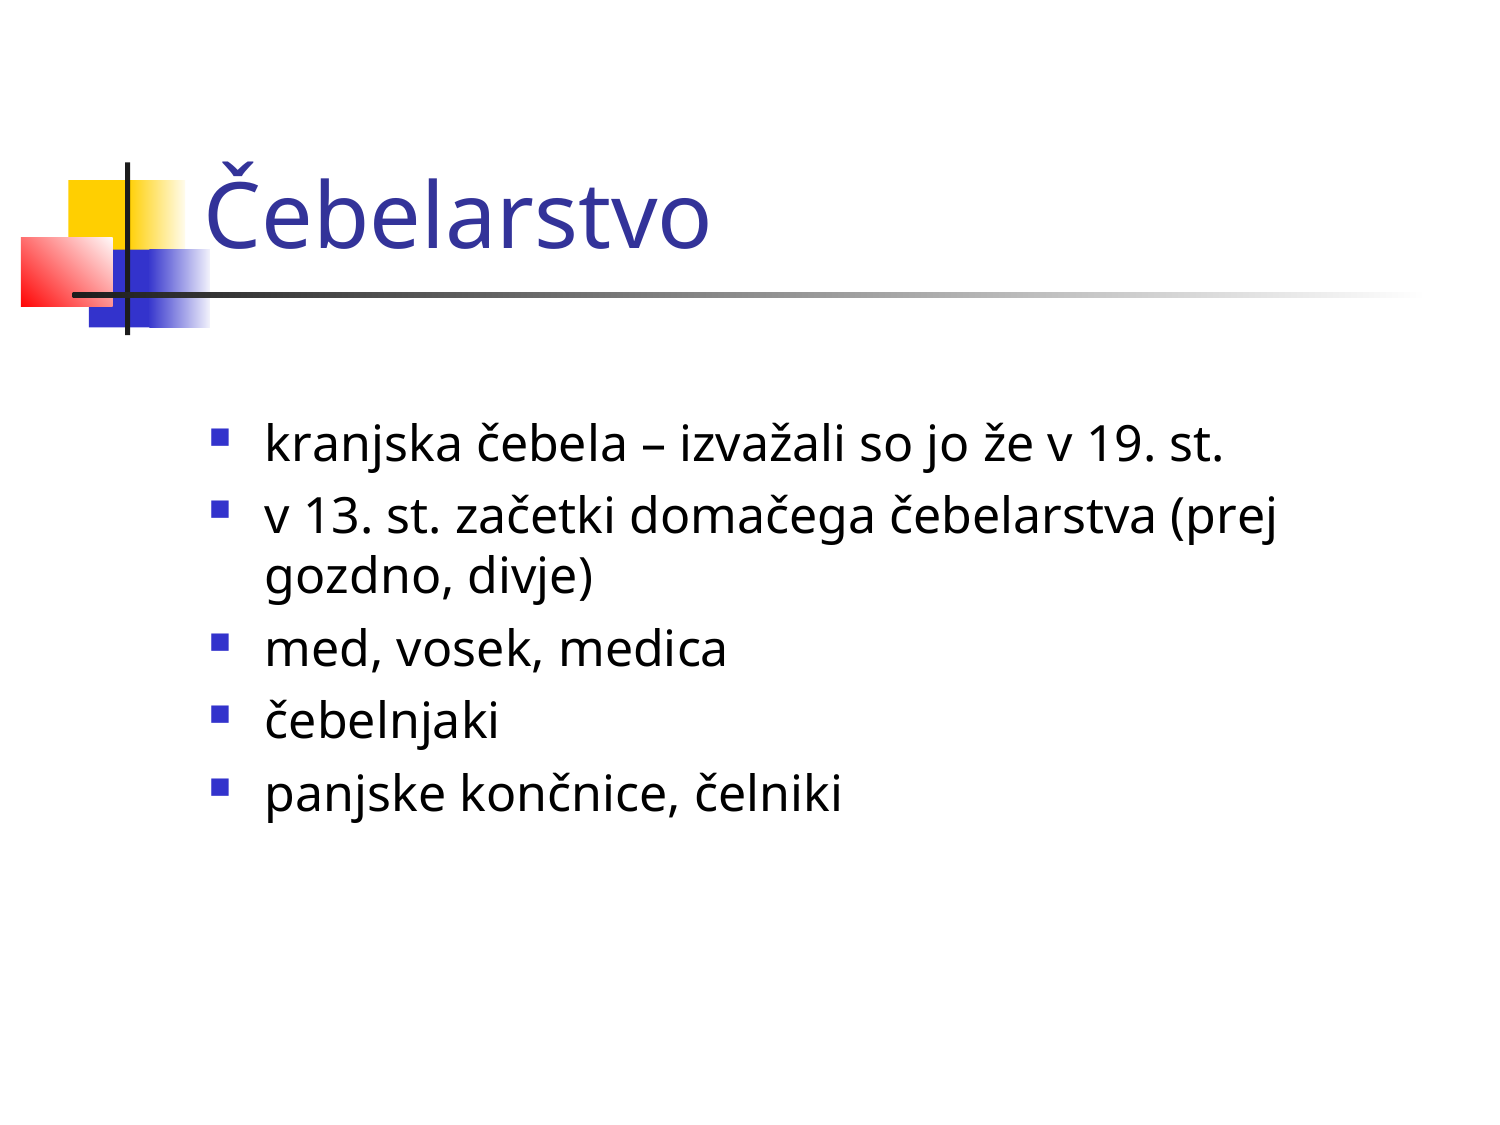

# Čebelarstvo
kranjska čebela – izvažali so jo že v 19. st.
v 13. st. začetki domačega čebelarstva (prej gozdno, divje)
med, vosek, medica
čebelnjaki
panjske končnice, čelniki